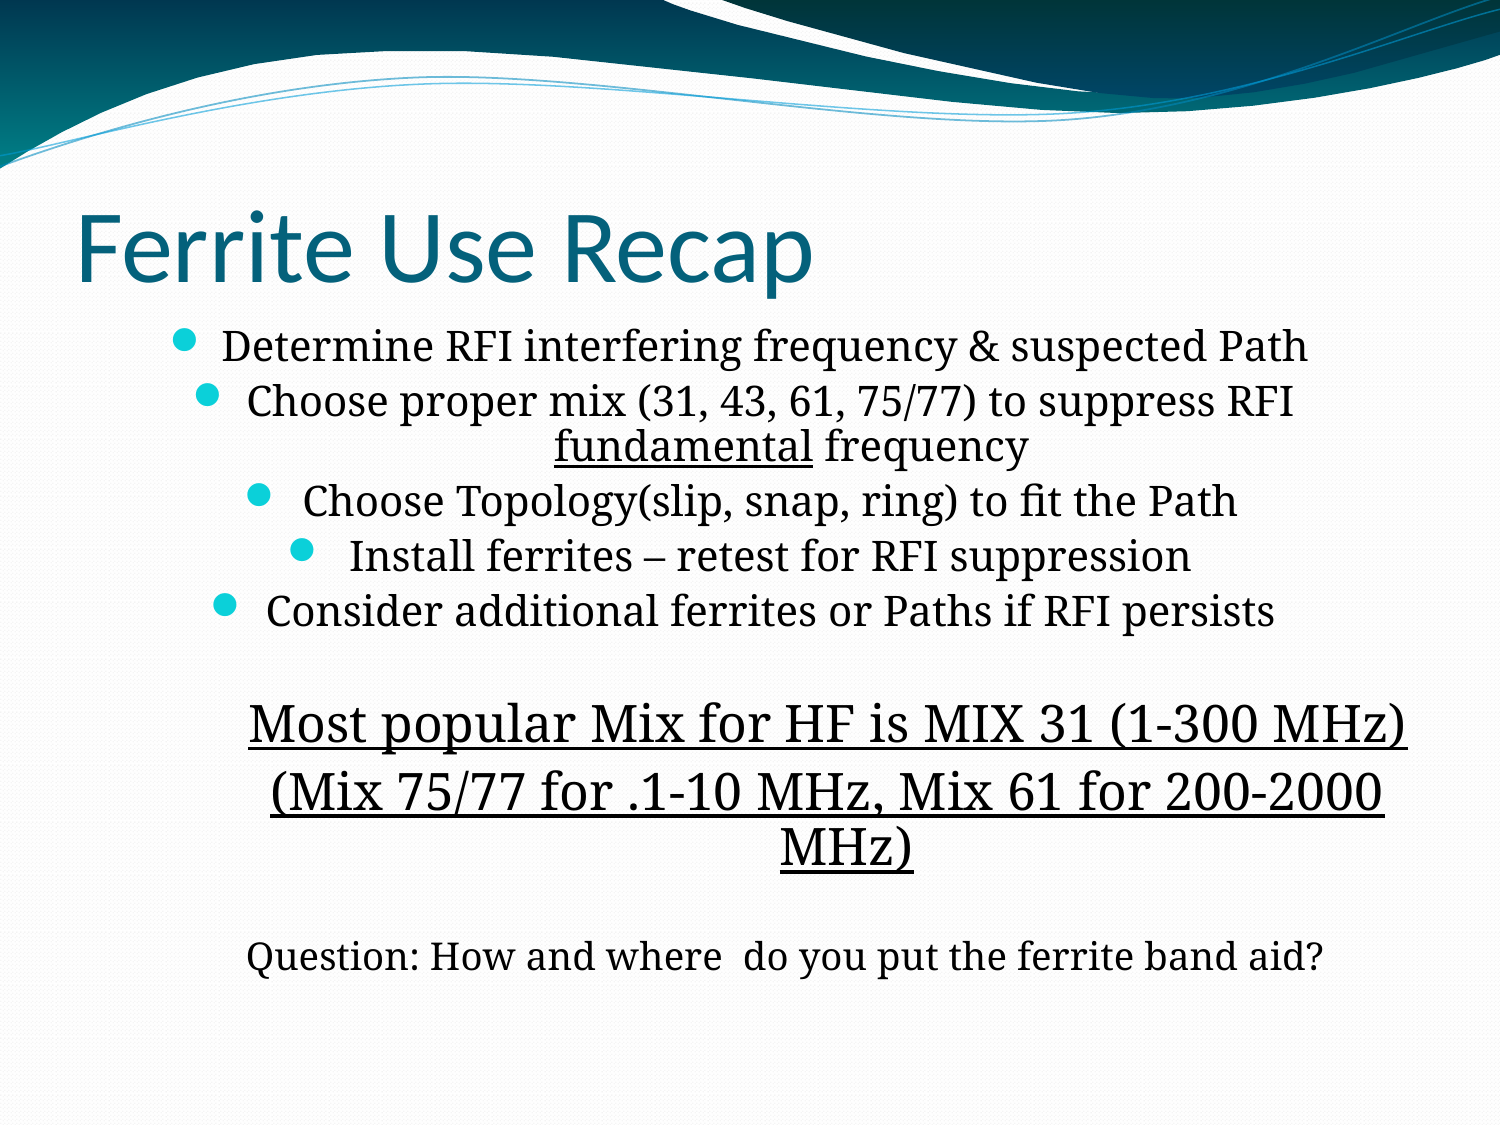

# Ferrite Use Recap
Determine RFI interfering frequency & suspected Path
Choose proper mix (31, 43, 61, 75/77) to suppress RFI fundamental frequency
Choose Topology(slip, snap, ring) to fit the Path
Install ferrites – retest for RFI suppression
Consider additional ferrites or Paths if RFI persists
Most popular Mix for HF is MIX 31 (1-300 MHz)
(Mix 75/77 for .1-10 MHz, Mix 61 for 200-2000 MHz)
Question: How and where do you put the ferrite band aid?